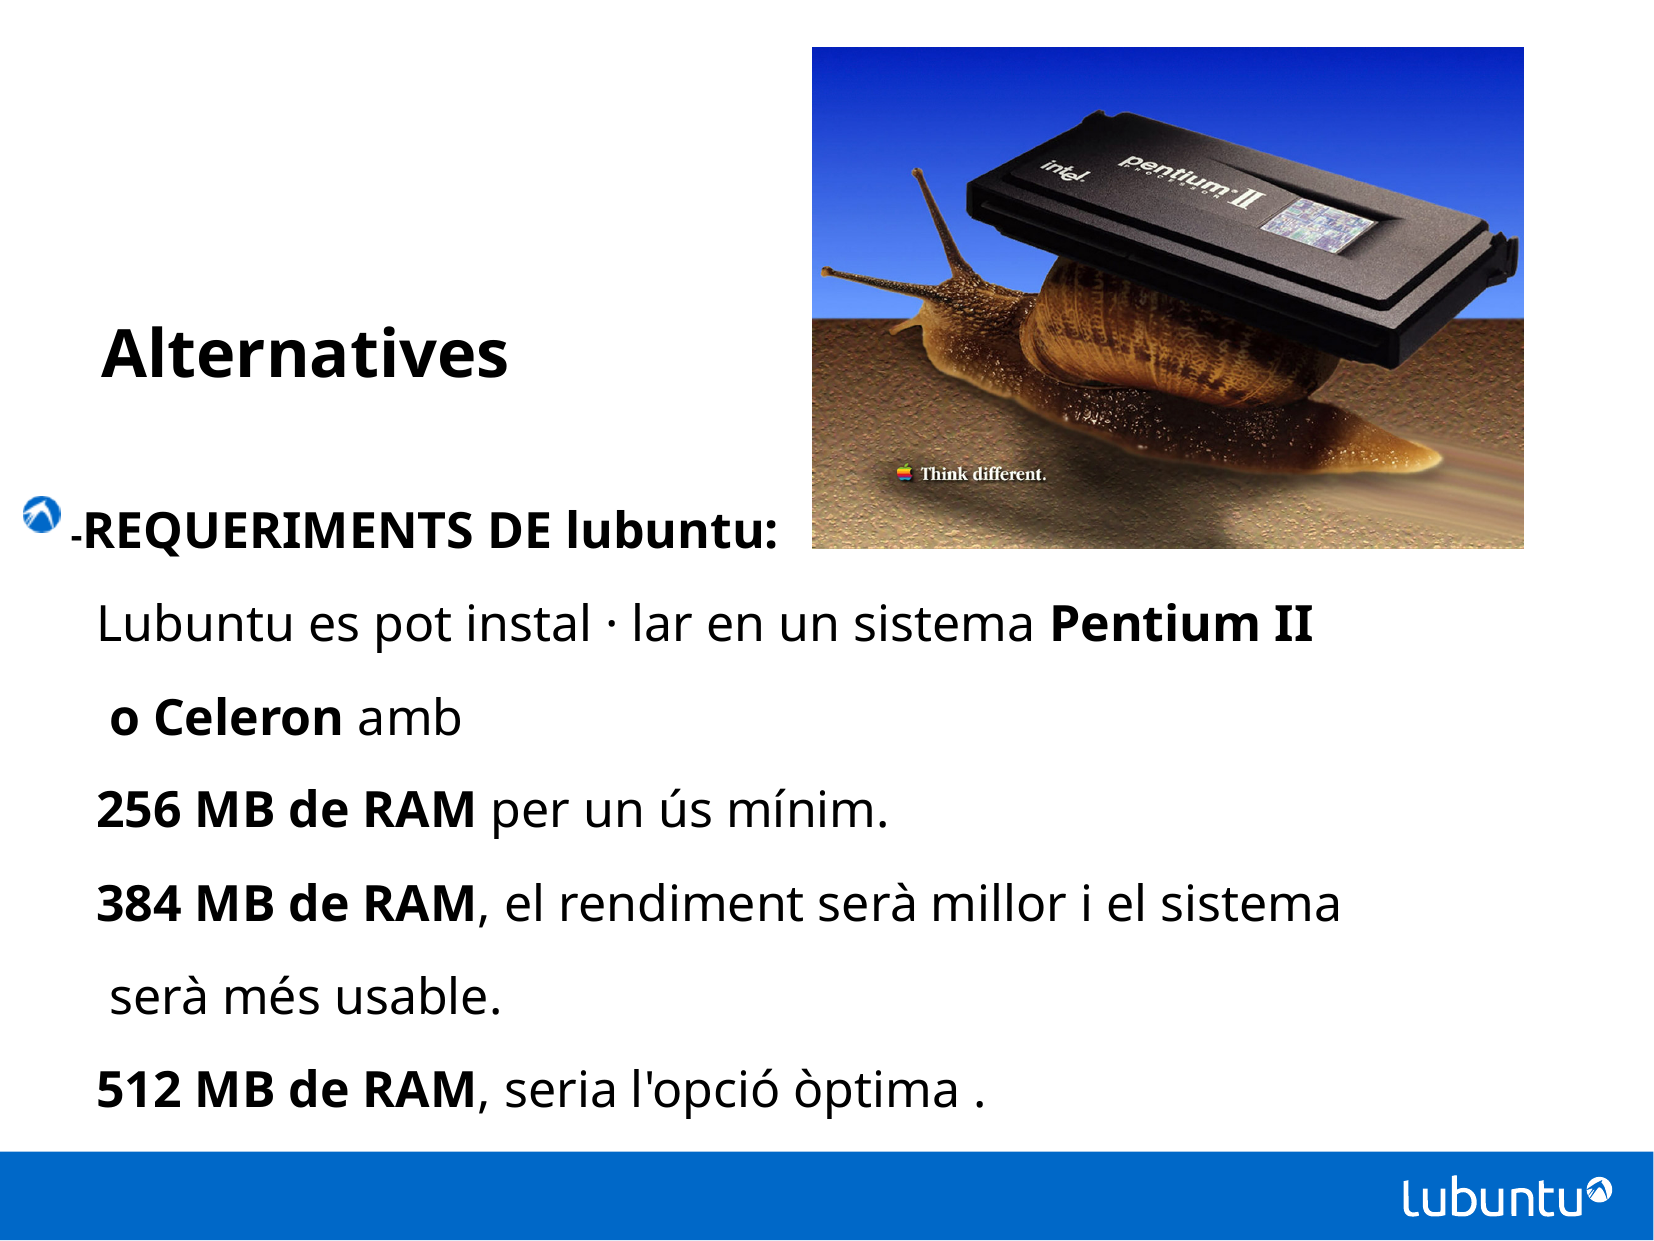

Alternatives
-REQUERIMENTS DE lubuntu:
 Lubuntu es pot instal · lar en un sistema Pentium II
 o Celeron amb
 256 MB de RAM per un ús mínim.
 384 MB de RAM, el rendiment serà millor i el sistema
 serà més usable.
 512 MB de RAM, seria l'opció òptima .